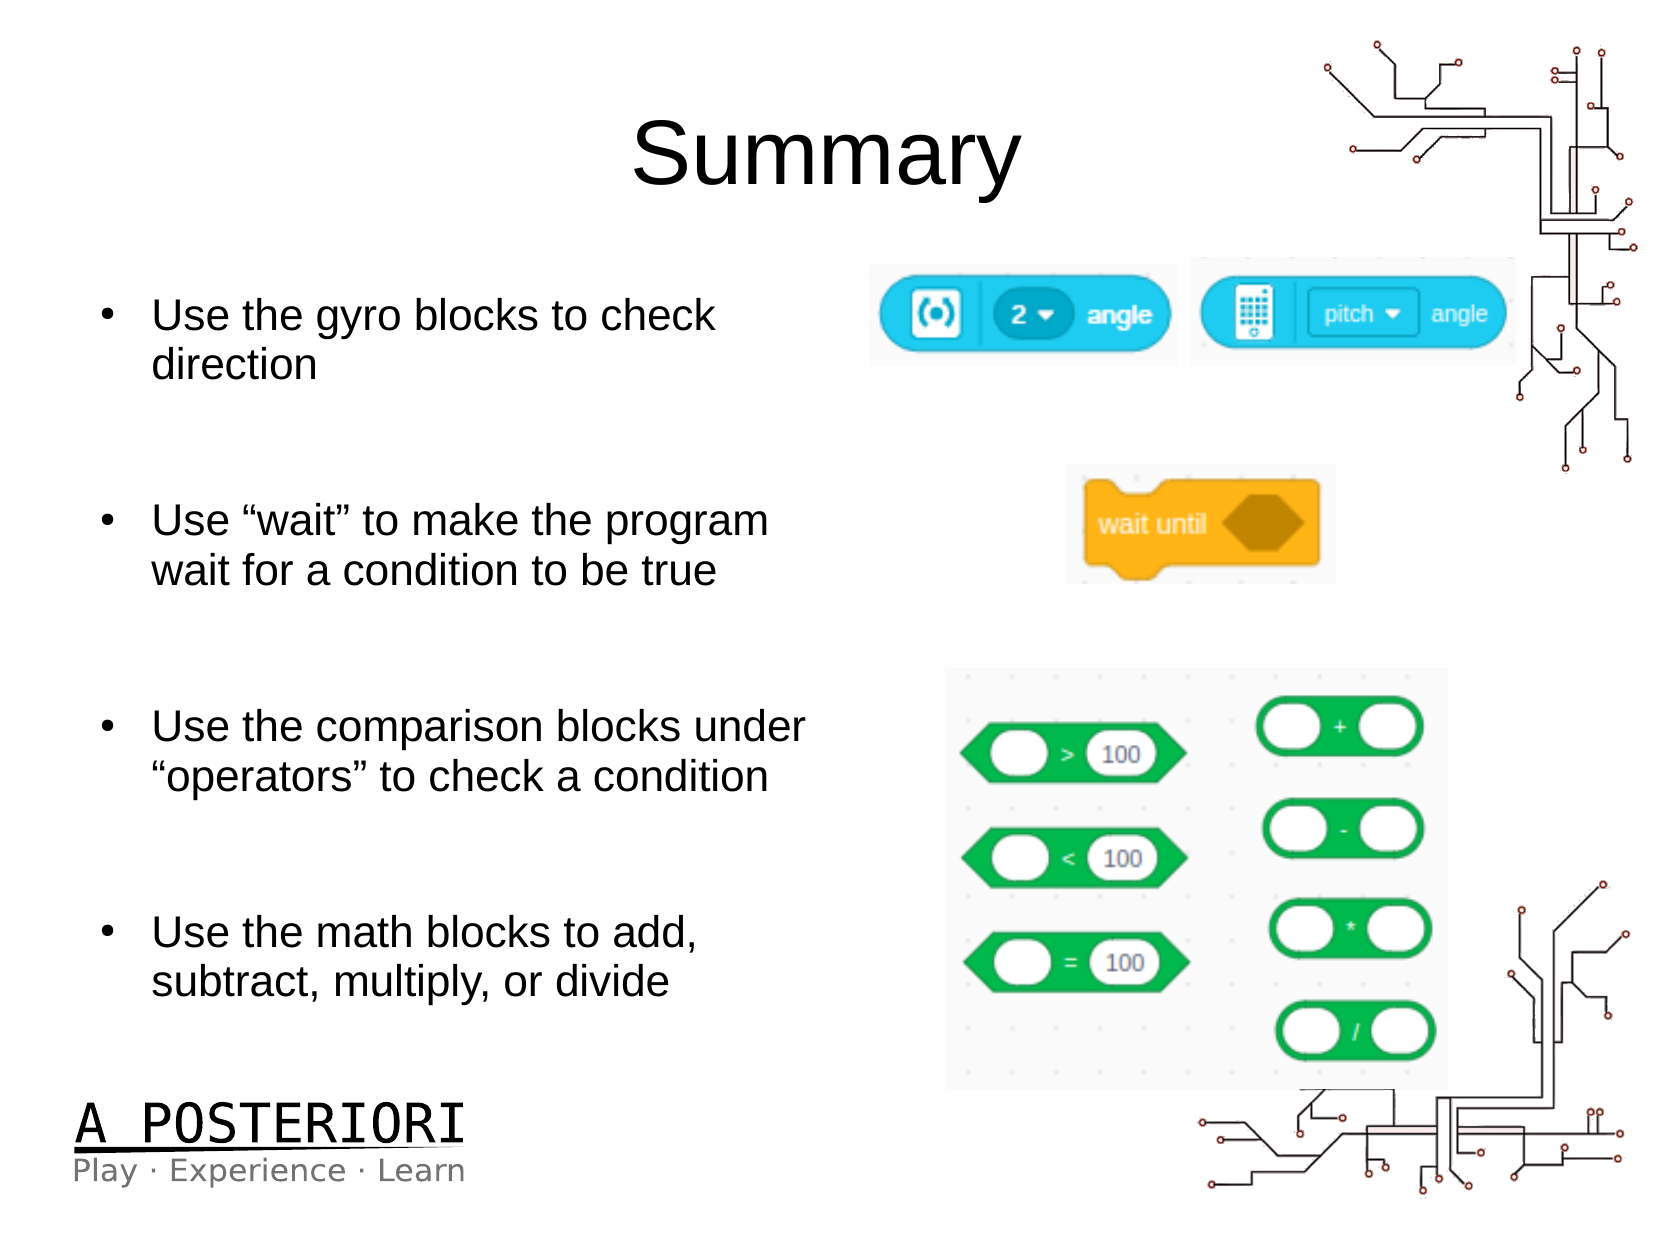

# Summary
Use the gyro blocks to check direction
Use “wait” to make the program
wait for a condition to be true
Use the comparison blocks under “operators” to check a condition
Use the math blocks to add, subtract, multiply, or divide